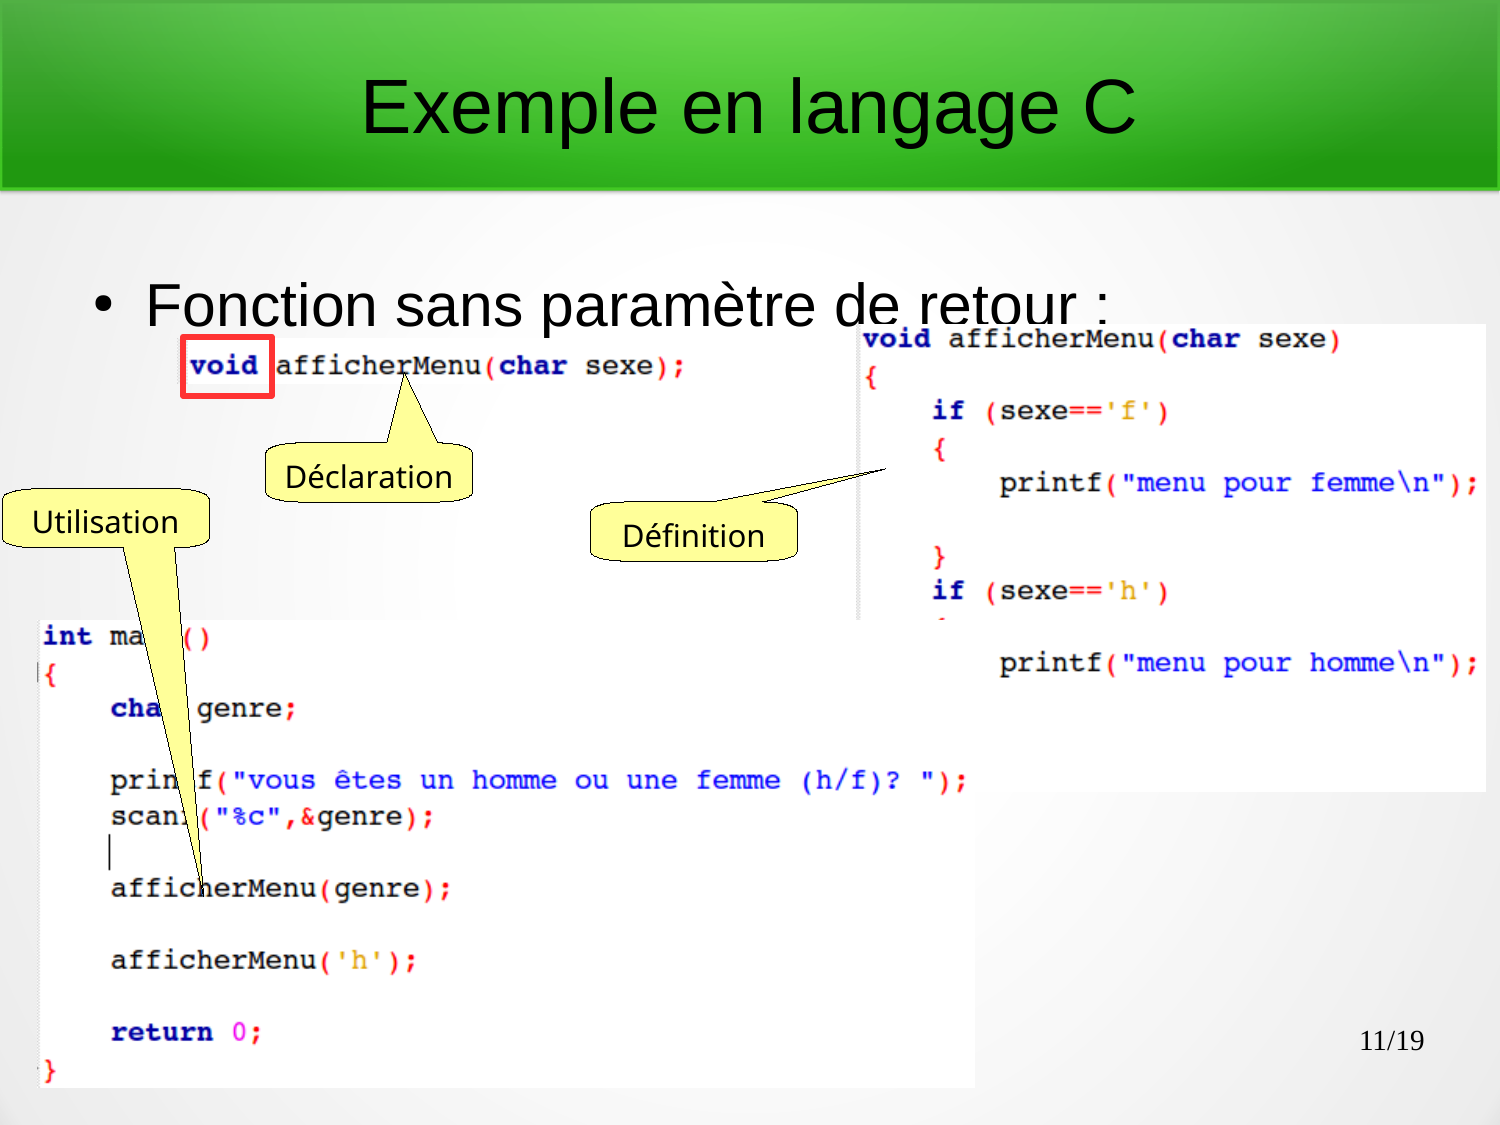

# Exemple en langage C
Fonction sans paramètre de retour :
Déclaration
Utilisation
Définition
11